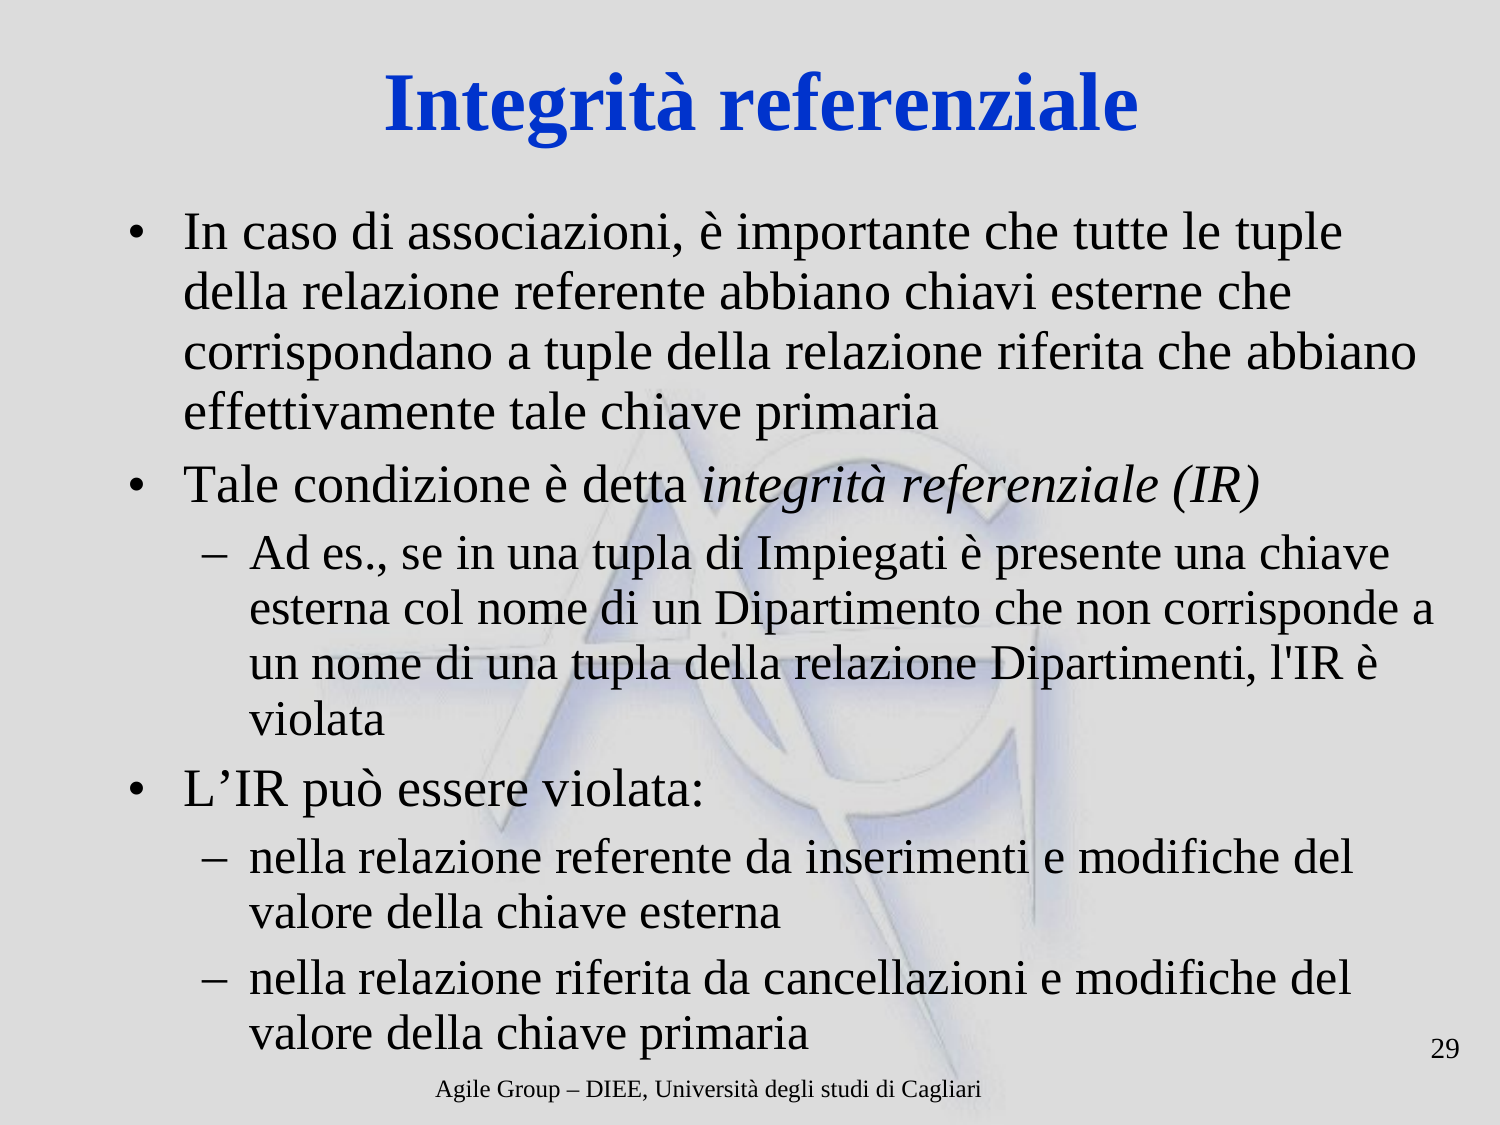

# Integrità referenziale
In caso di associazioni, è importante che tutte le tuple della relazione referente abbiano chiavi esterne che corrispondano a tuple della relazione riferita che abbiano effettivamente tale chiave primaria
Tale condizione è detta integrità referenziale (IR)
Ad es., se in una tupla di Impiegati è presente una chiave esterna col nome di un Dipartimento che non corrisponde a un nome di una tupla della relazione Dipartimenti, l'IR è violata
L’IR può essere violata:
nella relazione referente da inserimenti e modifiche del valore della chiave esterna
nella relazione riferita da cancellazioni e modifiche del valore della chiave primaria
29